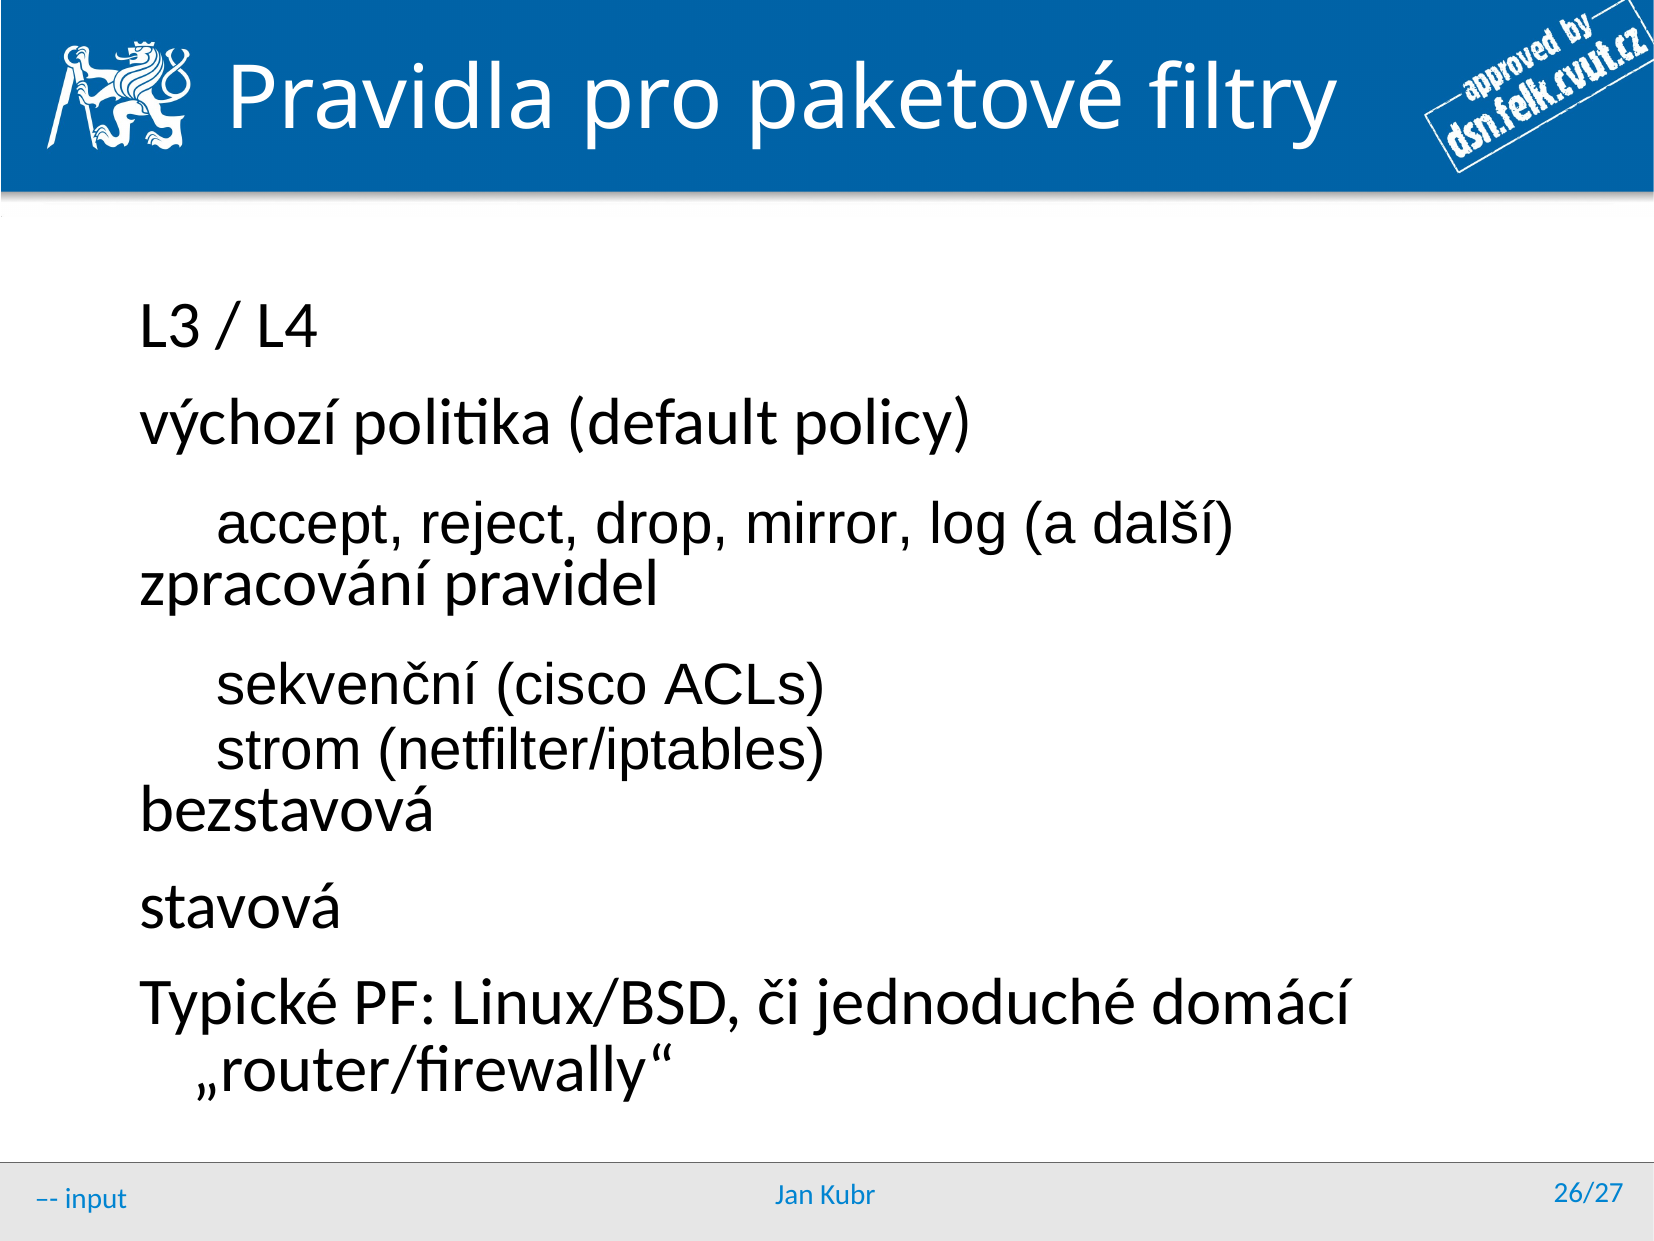

# Pravidla pro paketové filtry
L3 / L4
výchozí politika (default policy)
accept, reject, drop, mirror, log (a další)
zpracování pravidel
sekvenční (cisco ACLs)
strom (netfilter/iptables)
bezstavová
stavová
Typické PF: Linux/BSD, či jednoduché domácí „router/firewally“
26
Jan Kubr
02/2006